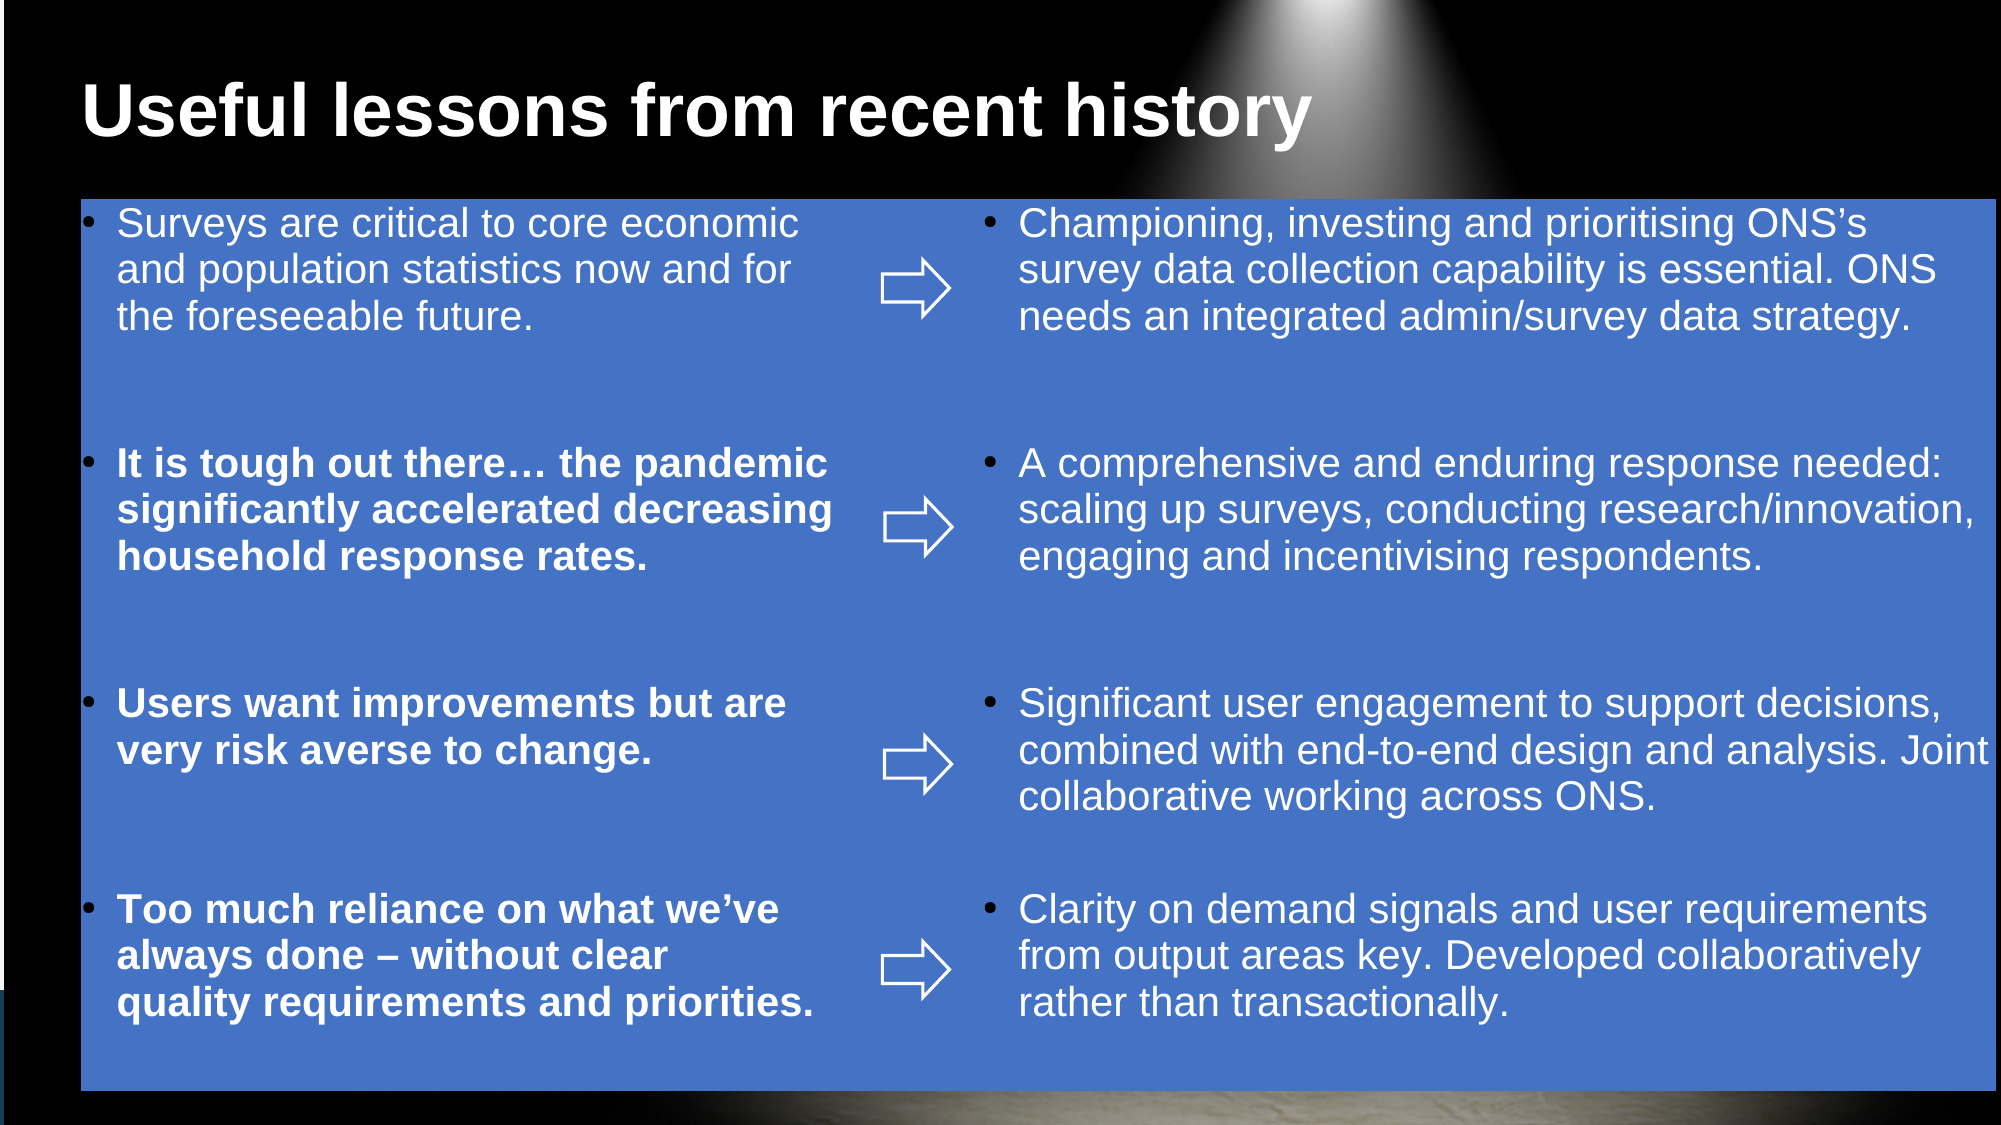

# Useful lessons from recent history
| Surveys are critical to core economic and population statistics now and for the foreseeable future. | Championing, investing and prioritising ONS’s survey data collection capability is essential. ONS needs an integrated admin/survey data strategy. |
| --- | --- |
| It is tough out there… the pandemic significantly accelerated decreasing household response rates. | A comprehensive and enduring response needed: scaling up surveys, conducting research/innovation, engaging and incentivising respondents. |
| Users want improvements but are very risk averse to change. | Significant user engagement to support decisions, combined with end-to-end design and analysis. Joint collaborative working across ONS. |
| Too much reliance on what we’ve always done – without clear quality requirements and priorities. | Clarity on demand signals and user requirements from output areas key. Developed collaboratively rather than transactionally. |